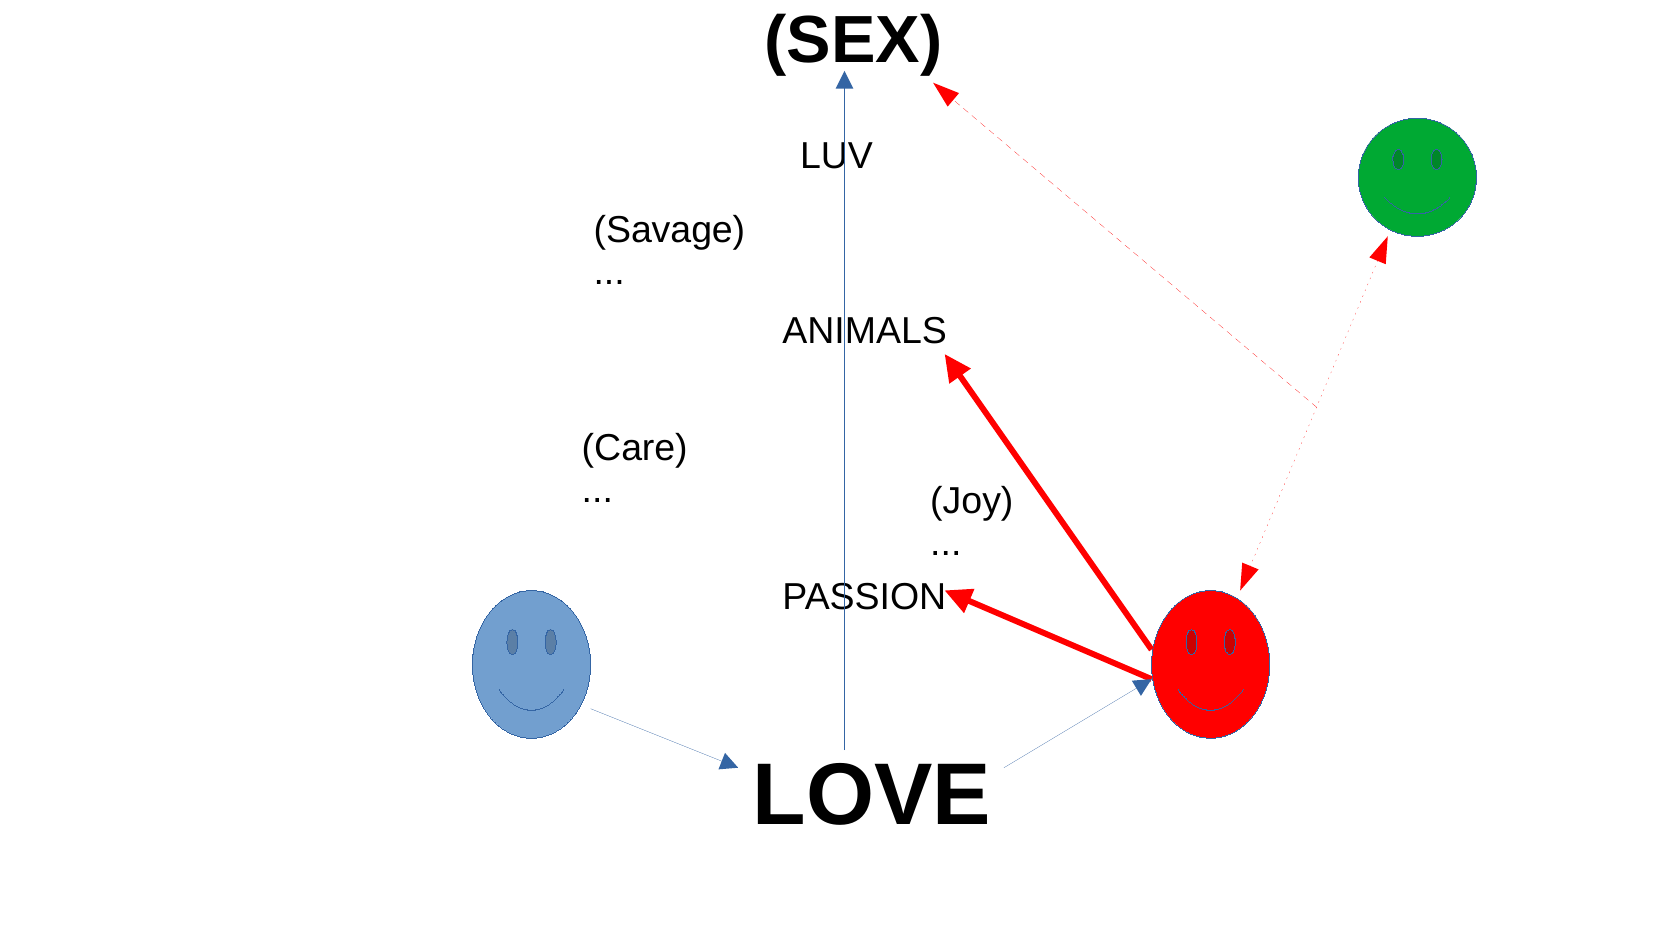

(SEX)
LUV
(Savage)
...
ANIMALS
(Care)
...
(Joy)
...
PASSION
LOVE